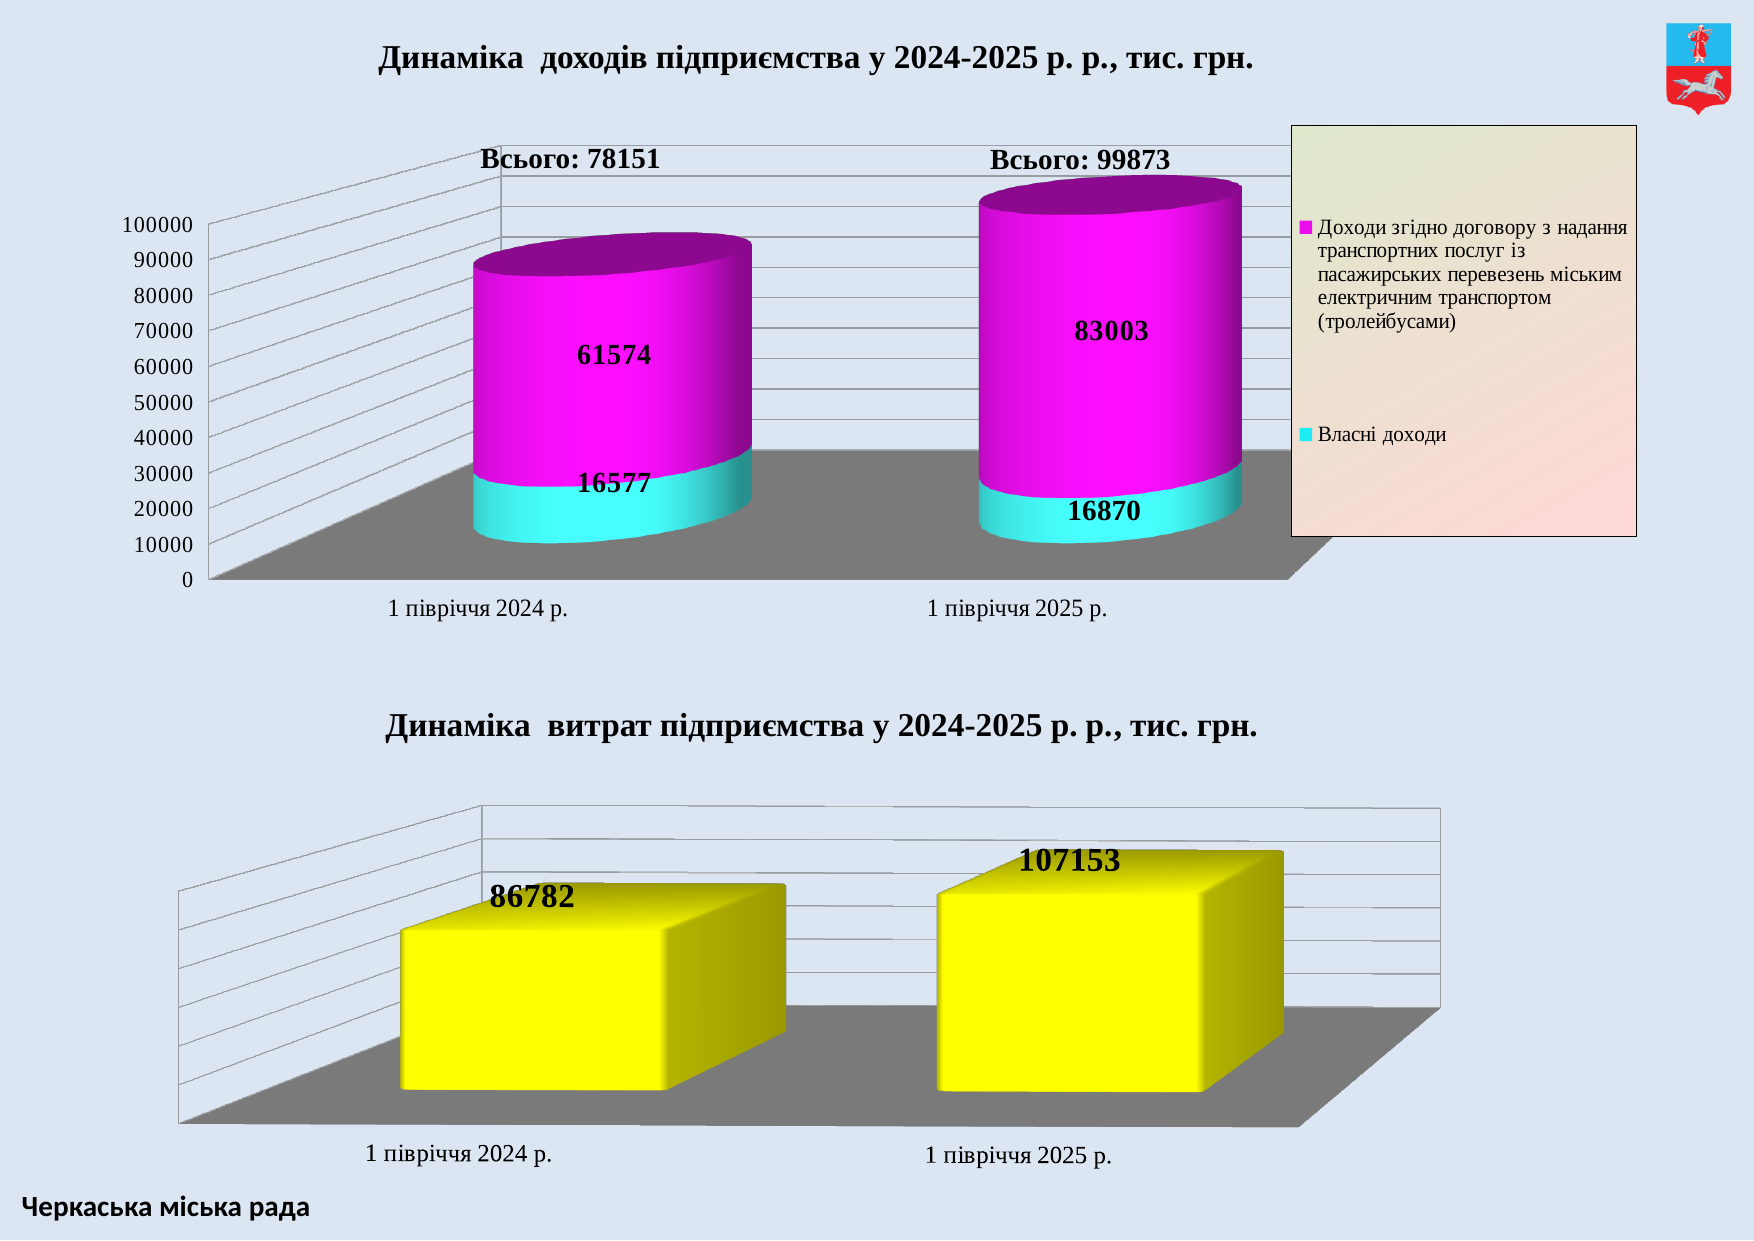

Динаміка доходів підприємства у 2024-2025 р. р., тис. грн.
[unsupported chart]
Всього: 78151
Всього: 99873
16870
Динаміка витрат підприємства у 2024-2025 р. р., тис. грн.
[unsupported chart]
Черкаська міська рада